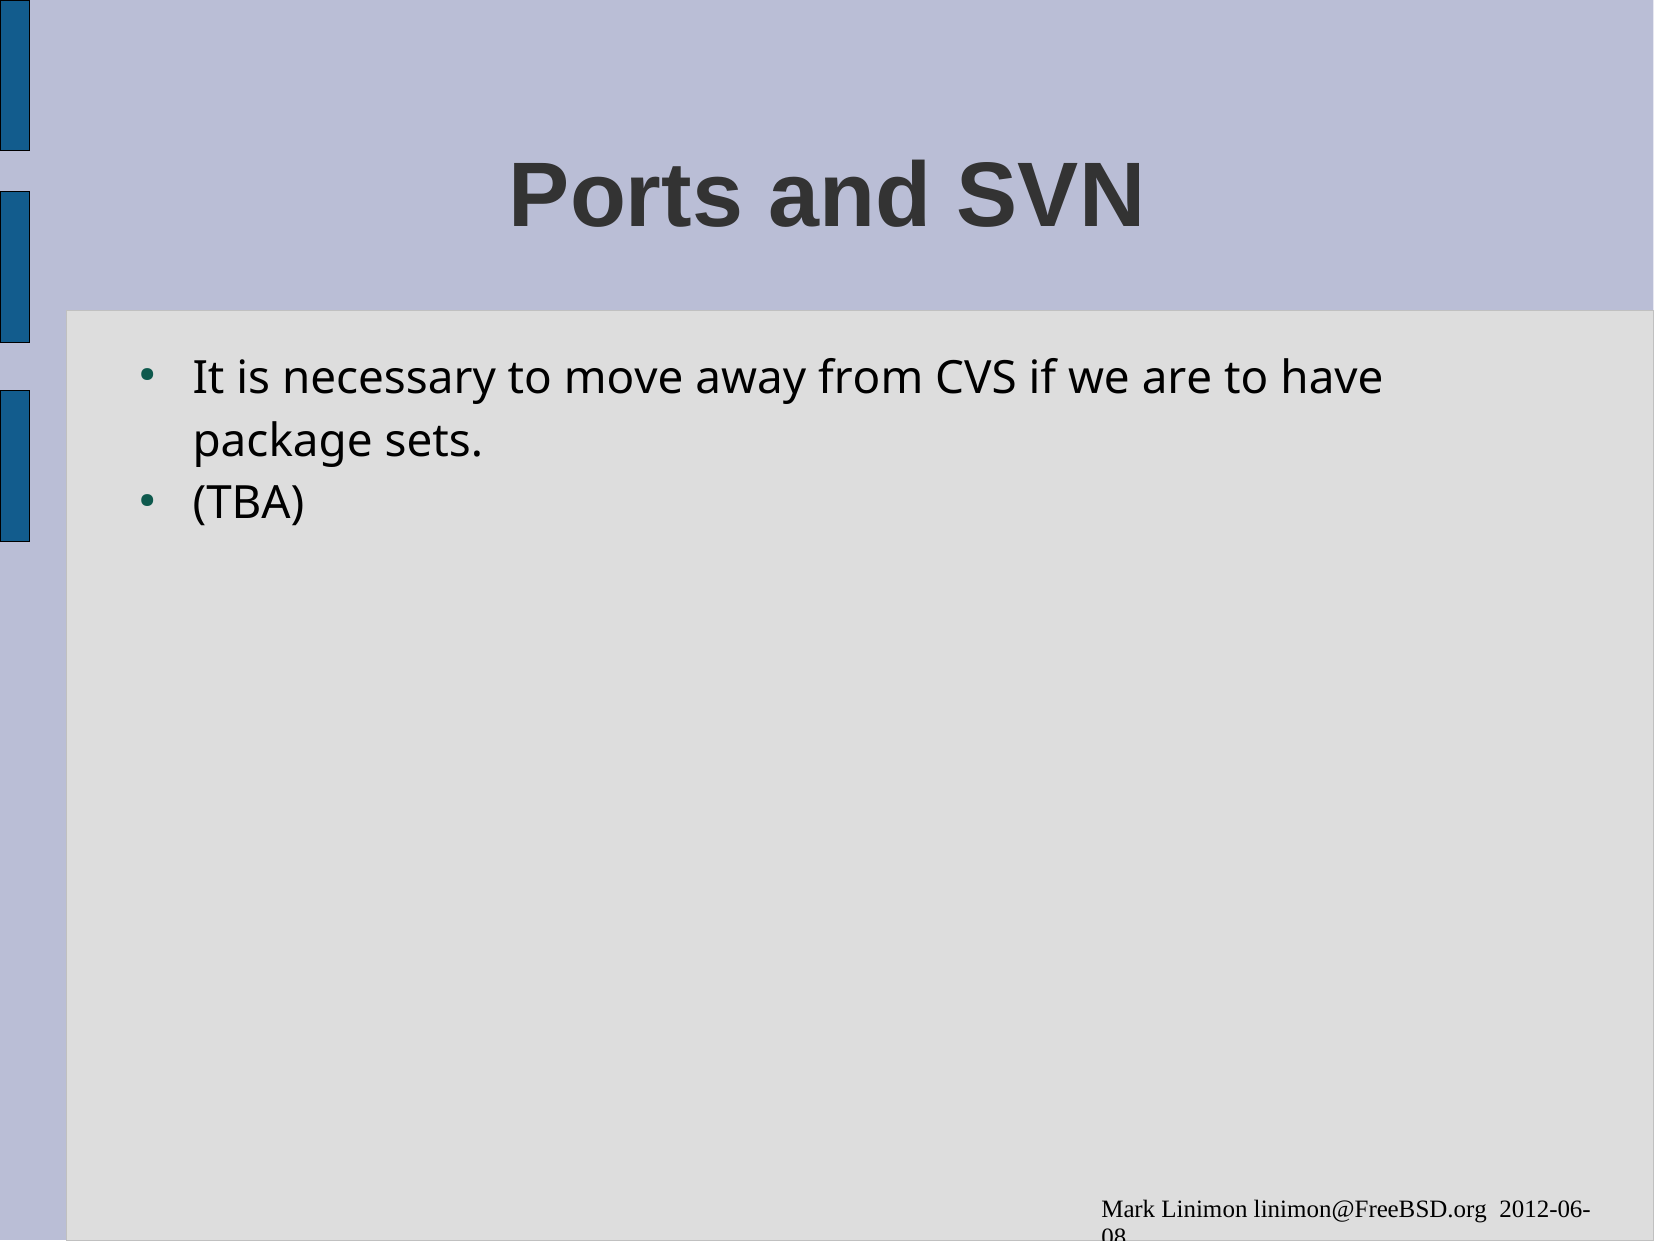

# Ports and SVN
It is necessary to move away from CVS if we are to have package sets.
(TBA)
Mark Linimon linimon@FreeBSD.org 2012-06-08